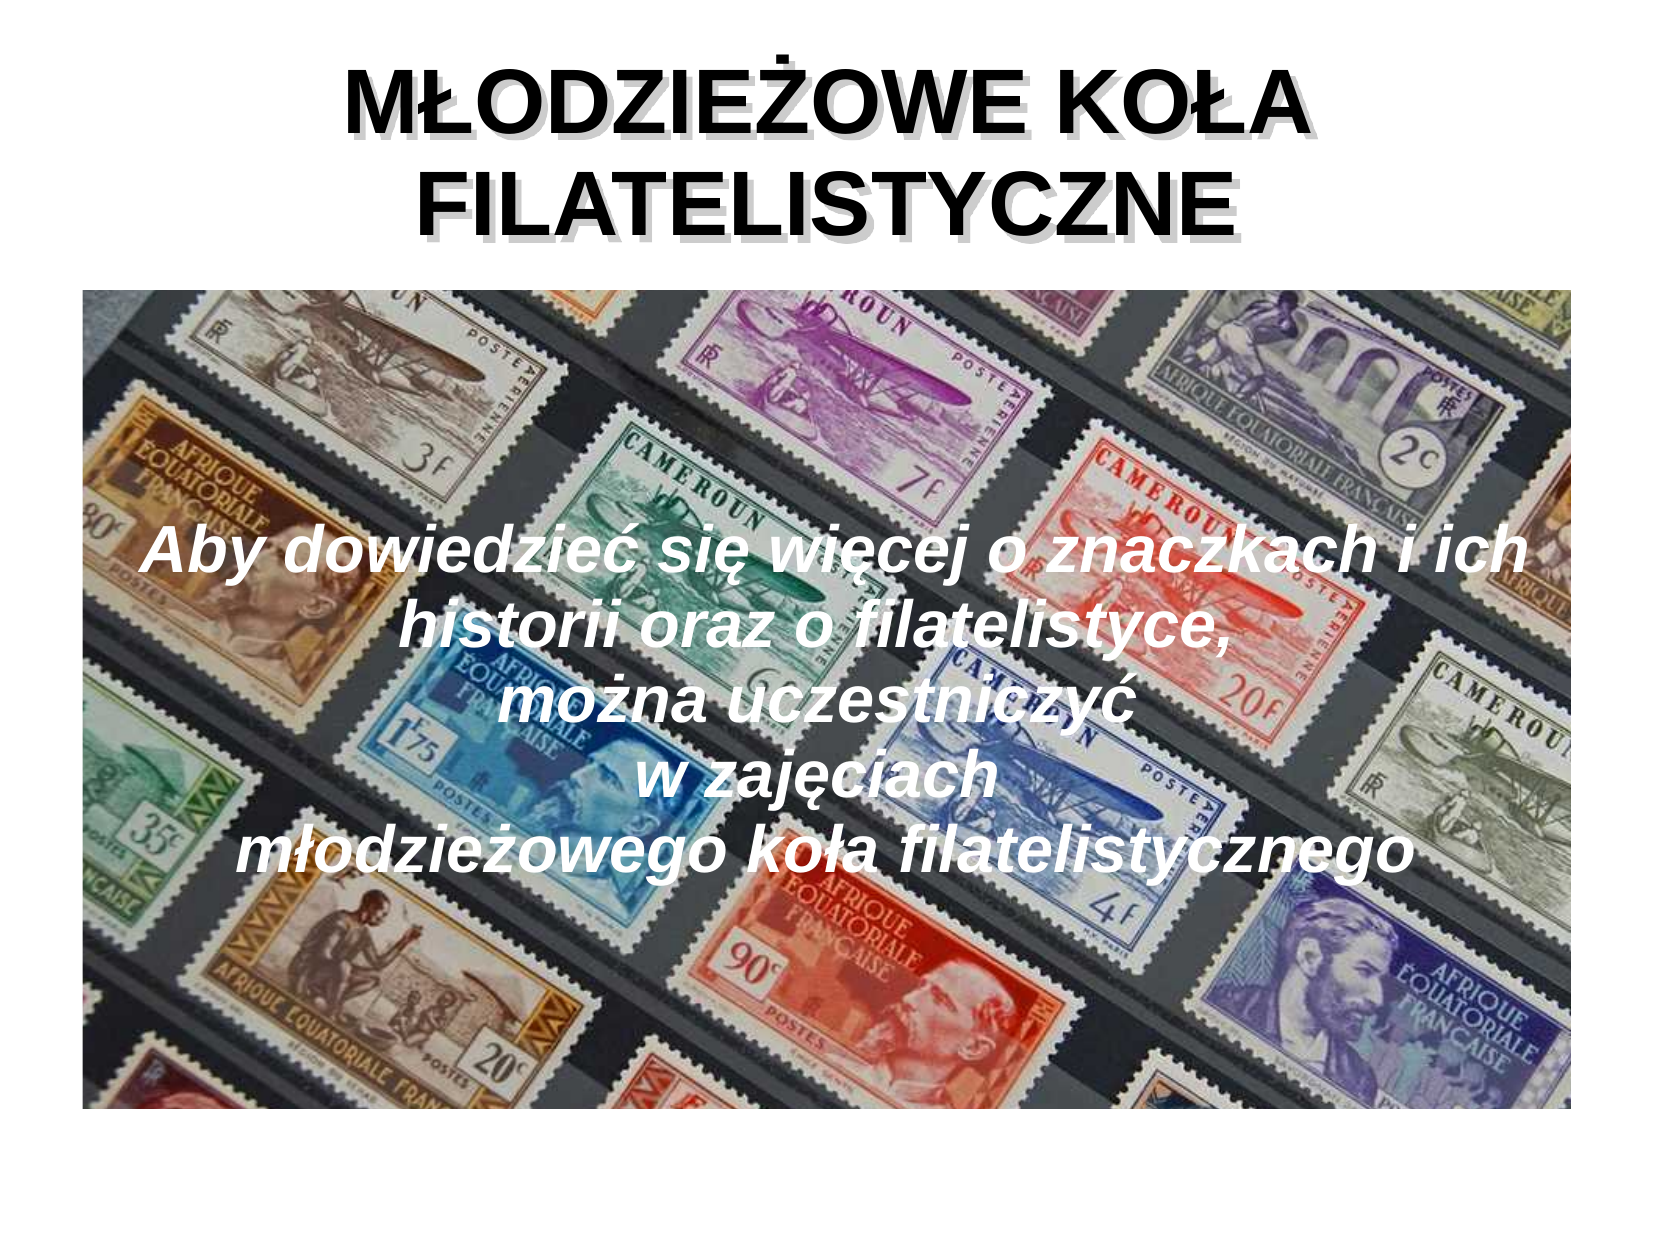

# MŁODZIEŻOWE KOŁA FILATELISTYCZNE
 Aby dowiedzieć się więcej o znaczkach i ich historii oraz o filatelistyce,
można uczestniczyć
w zajęciach
młodzieżowego koła filatelistycznego